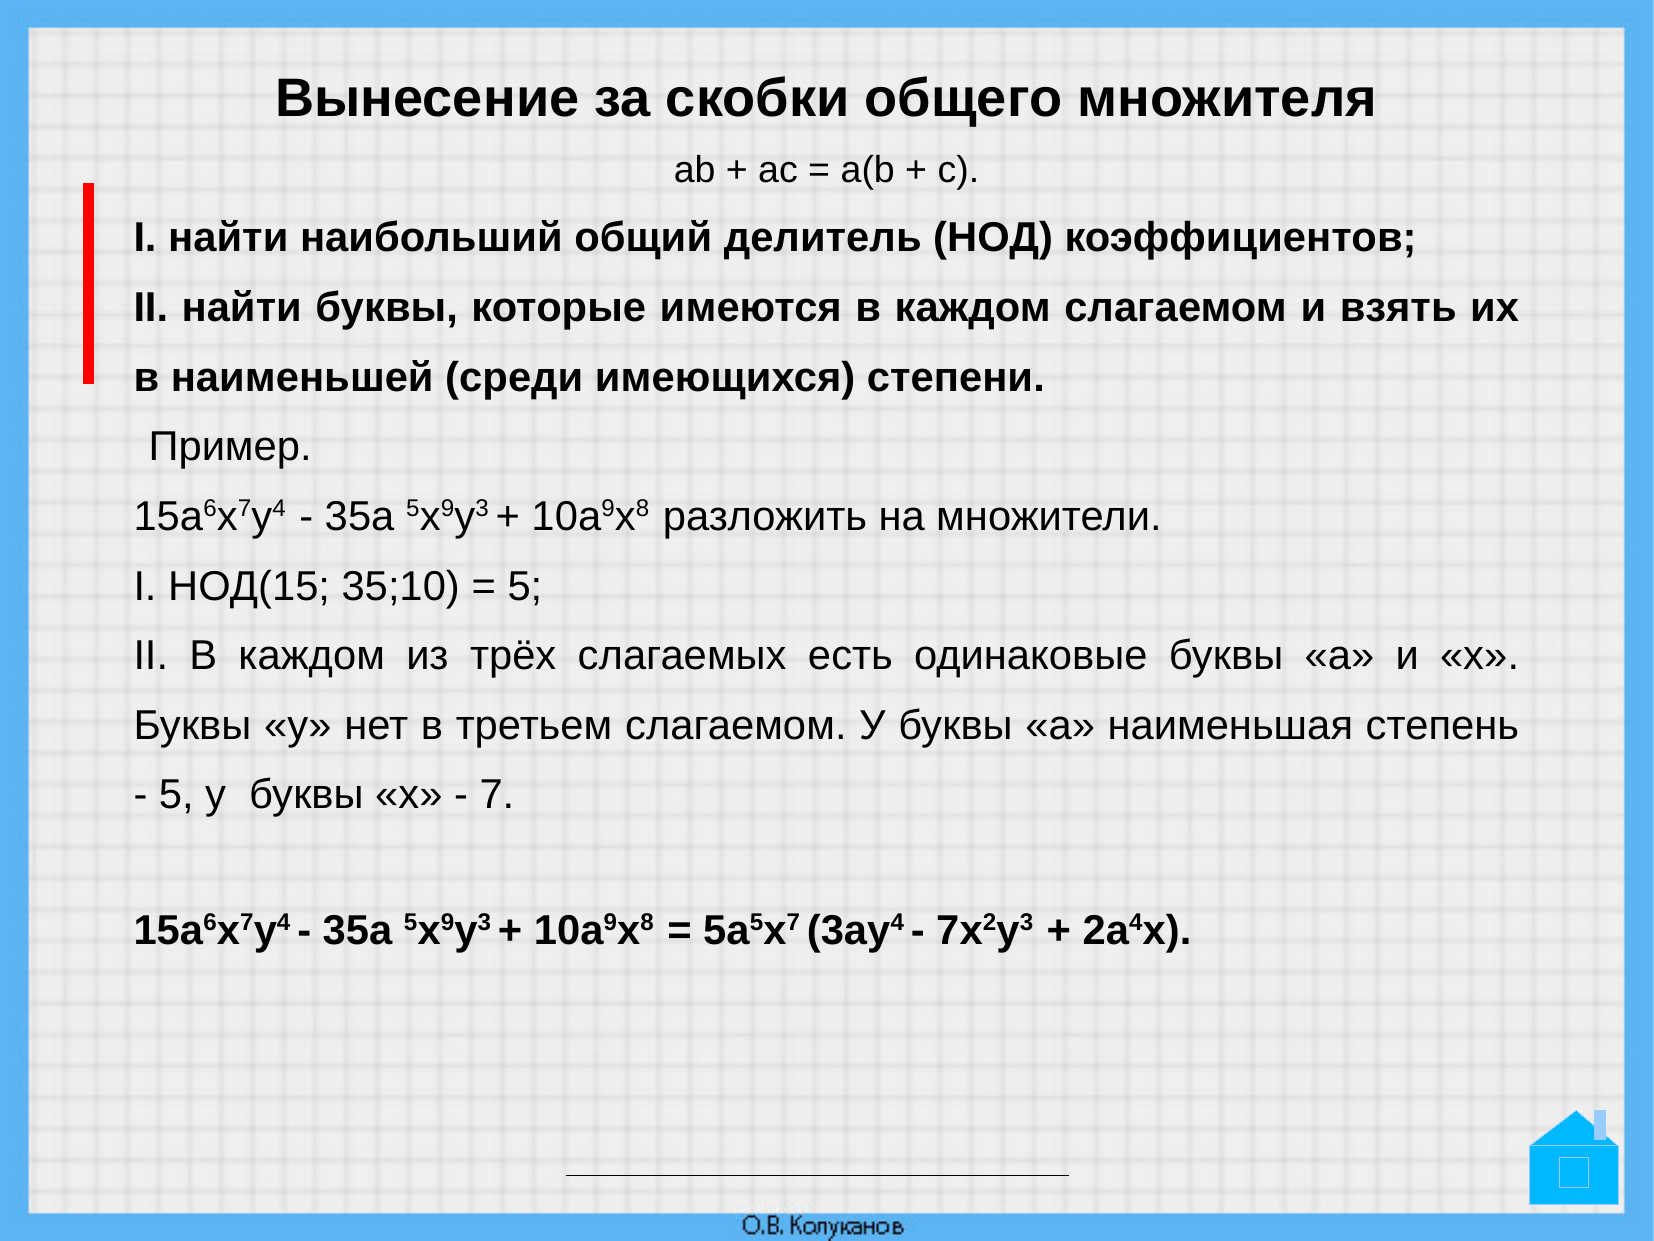

Вынесение за скобки общего множителя
ab + ac = a(b + c).
 найти наибольший общий делитель (НОД) коэффициентов;
 найти буквы, которые имеются в каждом слагаемом и взять их в наименьшей (среди имеющихся) степени.
Пример.
15a6x7y4 - 35a 5x9y3 + 10a9x8 разложить на множители.
 НОД(15; 35;10) = 5;
 В каждом из трёх слагаемых есть одинаковые буквы «а» и «х». Буквы «у» нет в третьем слагаемом. У буквы «а» наименьшая степень - 5, у буквы «х» - 7.
15a6x7y4 - 35a 5x9y3 + 10a9x8 = 5a5x7 (3ay4 - 7x2y3 + 2a4x).